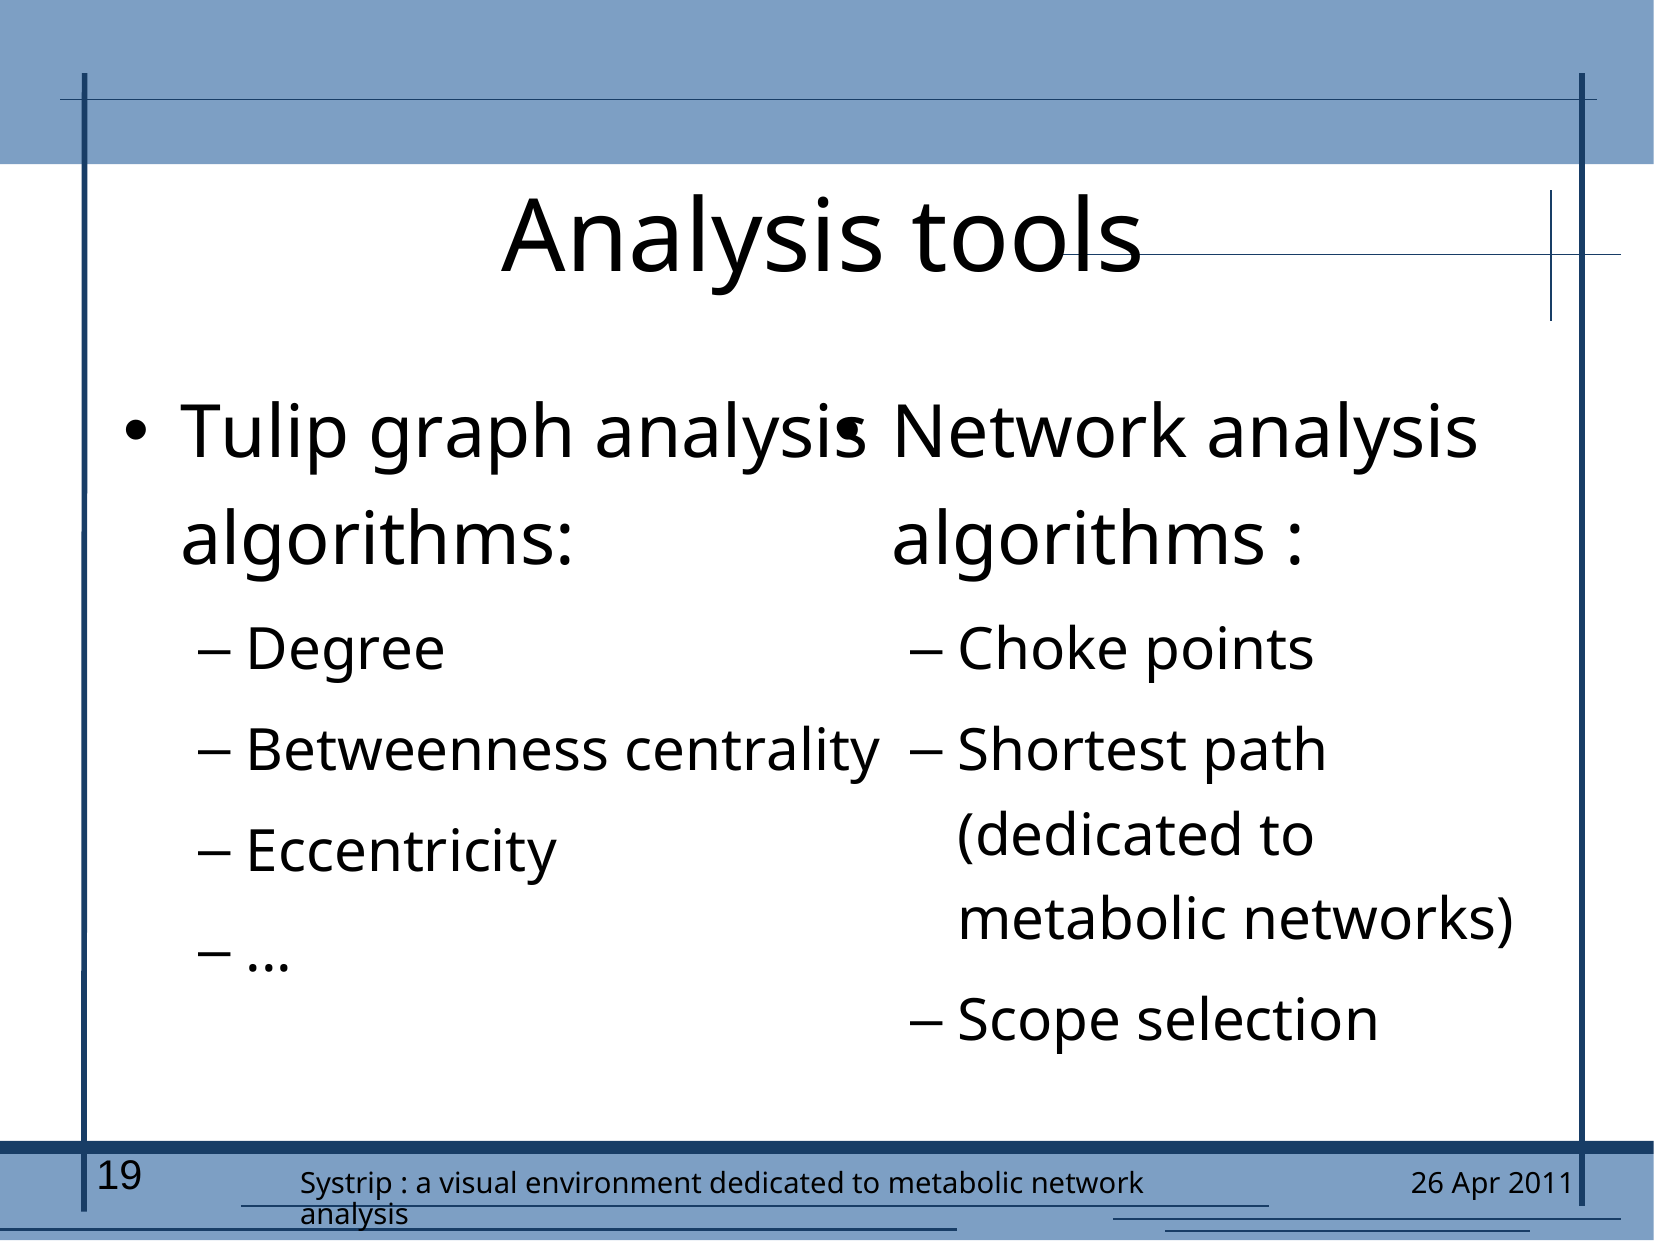

# Analysis tools
Tulip graph analysis algorithms:
Degree
Betweenness centrality
Eccentricity
...
Network analysis algorithms :
Choke points
Shortest path (dedicated to metabolic networks)
Scope selection
Systrip : a visual environment dedicated to metabolic network analysis
26 Apr 2011